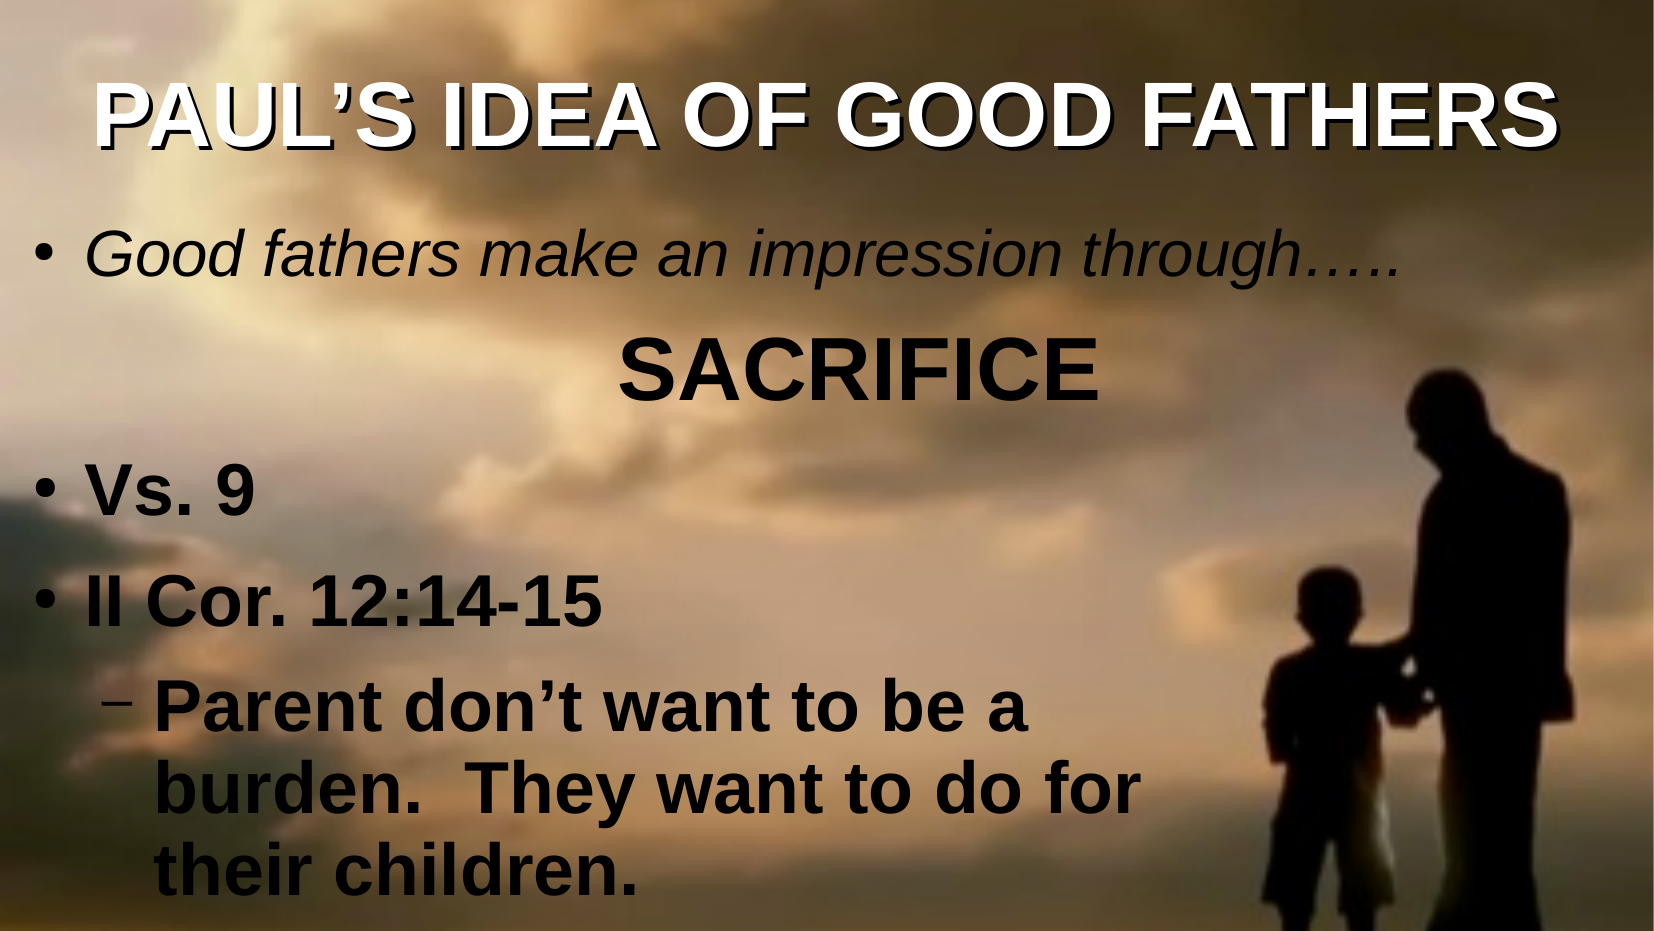

# PAUL’S IDEA OF GOOD FATHERS
Good fathers make an impression through…..
SACRIFICE
Vs. 9
II Cor. 12:14-15
Parent don’t want to be a burden. They want to do for their children.